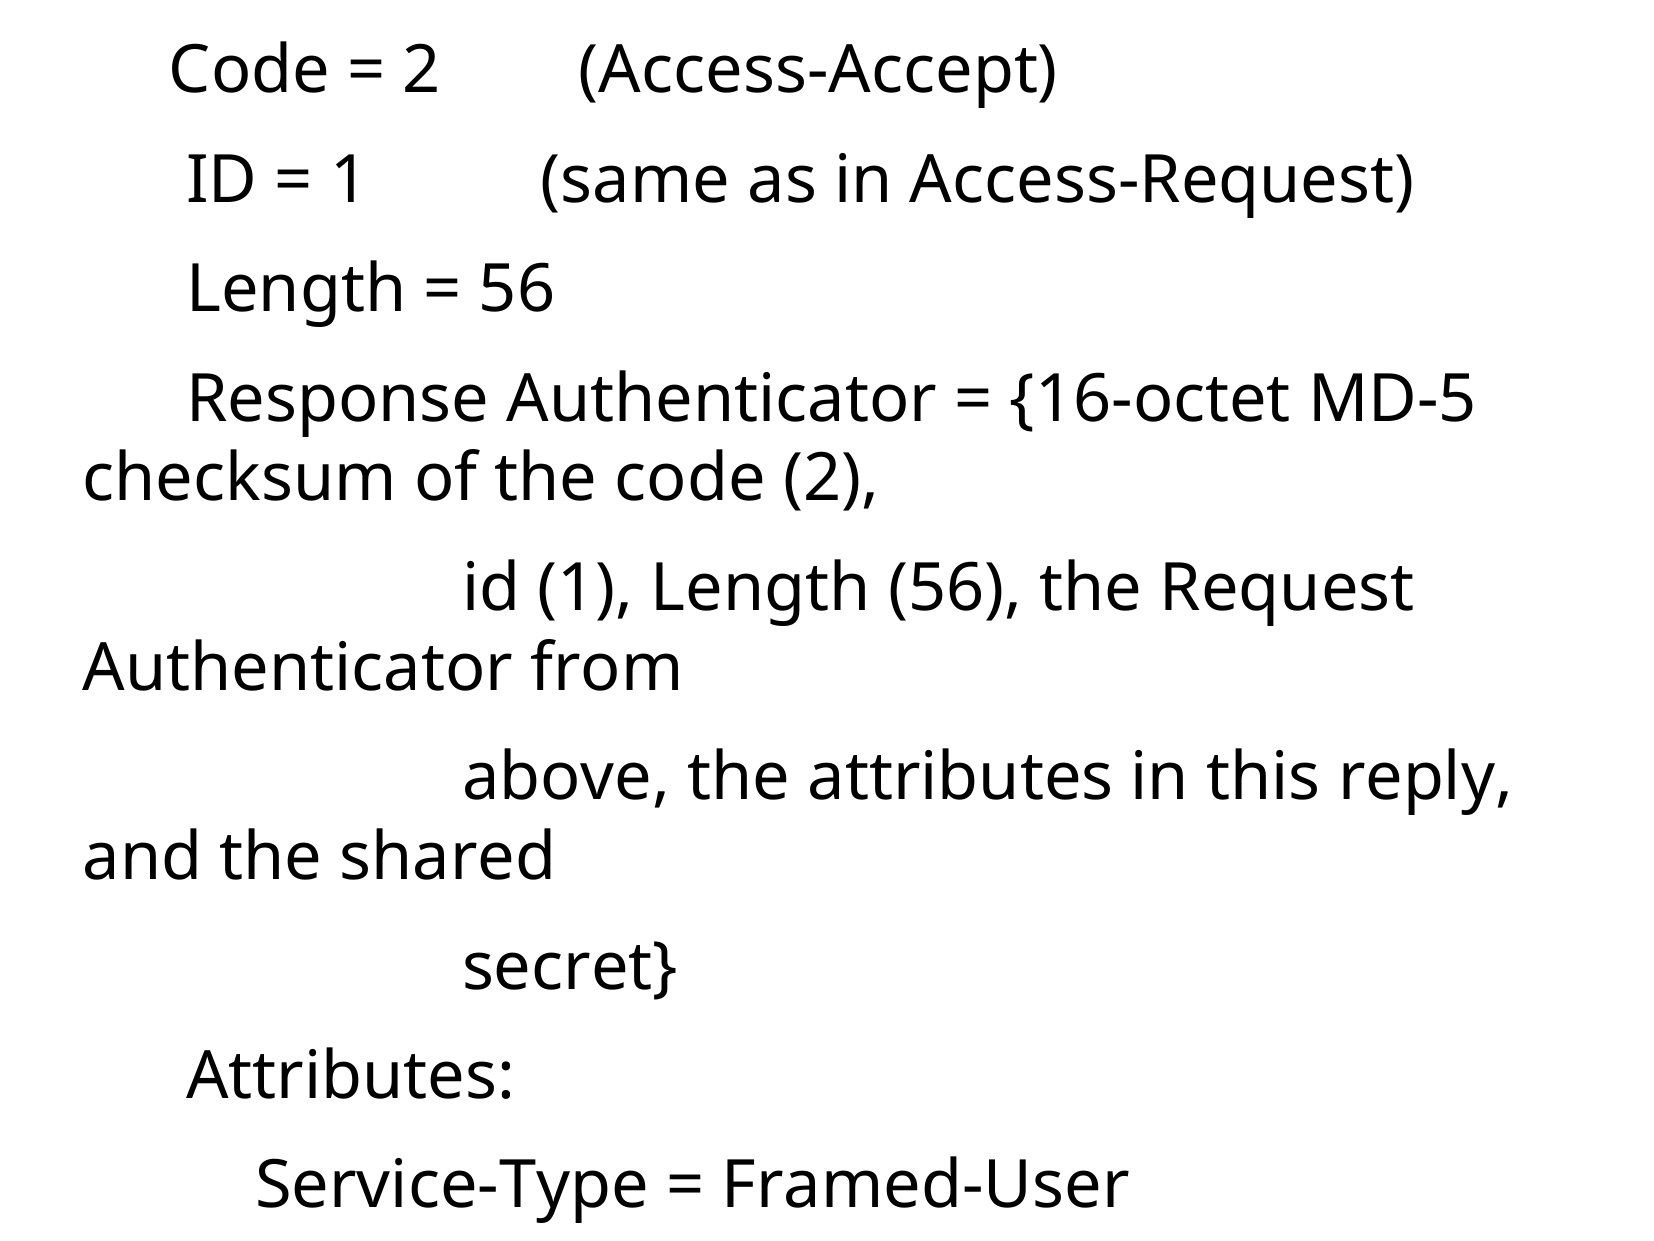

# Code = 2 (Access-Accept)
 ID = 1 (same as in Access-Request)
 Length = 56
 Response Authenticator = {16-octet MD-5 checksum of the code (2),
 id (1), Length (56), the Request Authenticator from
 above, the attributes in this reply, and the shared
 secret}
 Attributes:
 Service-Type = Framed-User
 Framed-Protocol = PPP
 Framed-IP-Address = 255.255.255.254
 Framed-Routing = None
 Framed-MTU = 1500